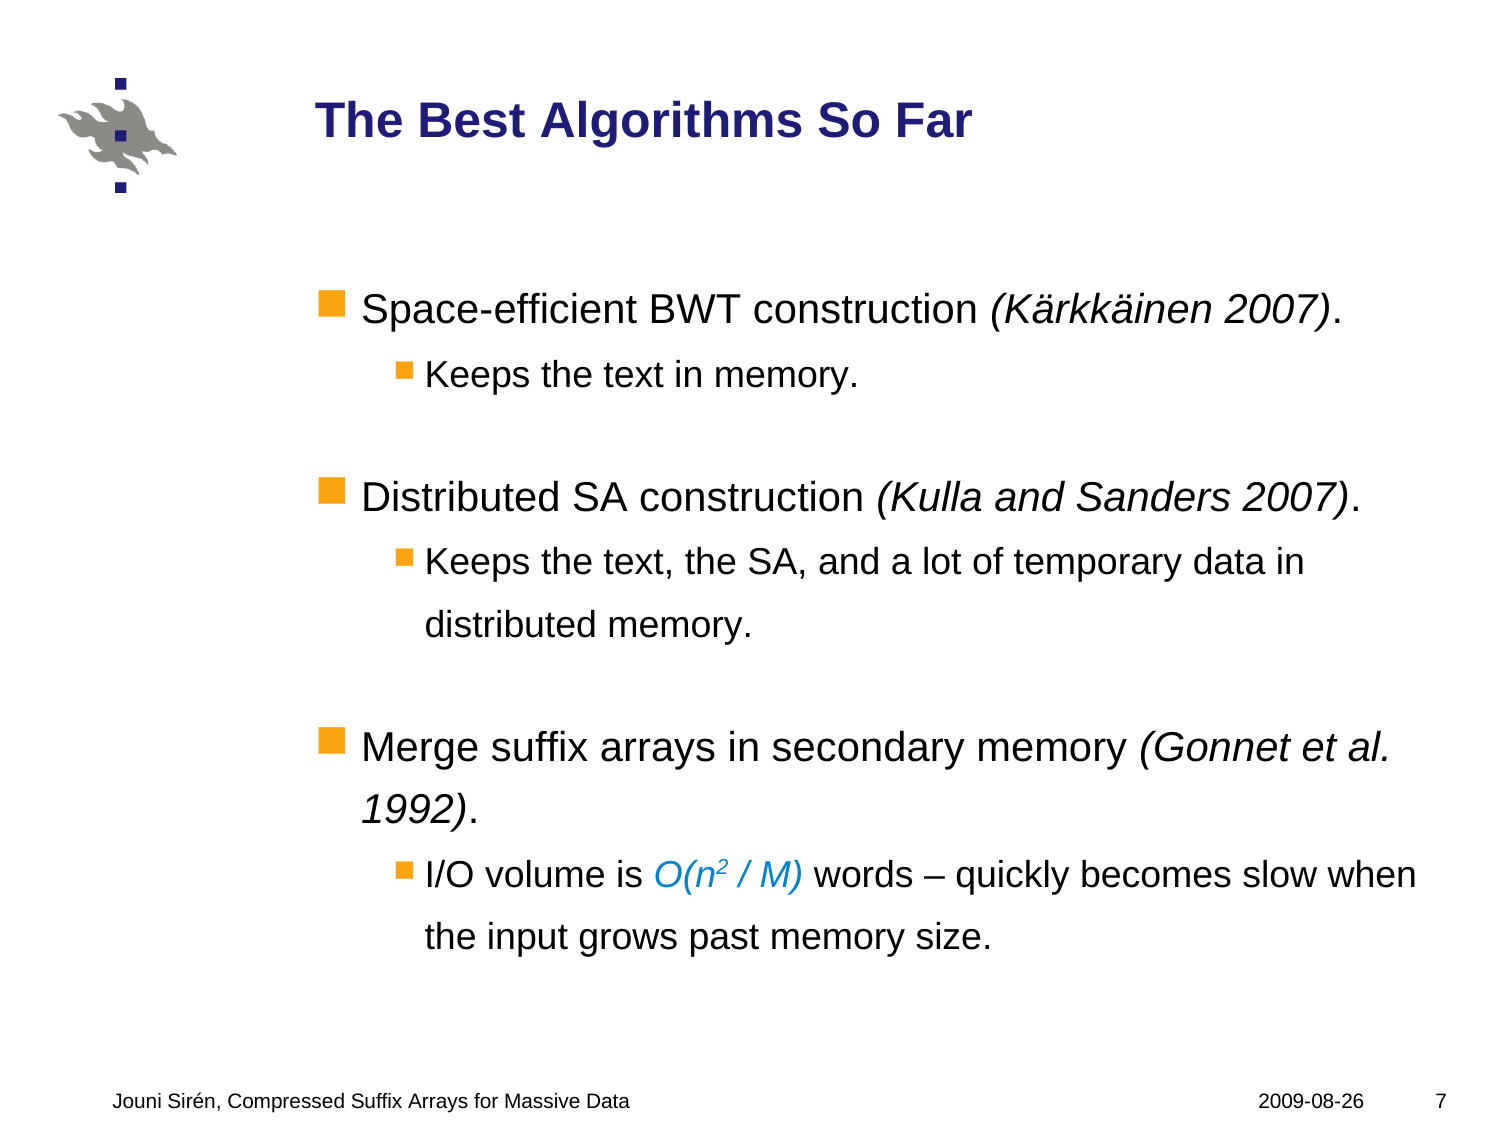

# The Best Algorithms So Far
Space-efficient BWT construction (Kärkkäinen 2007).
Keeps the text in memory.
Distributed SA construction (Kulla and Sanders 2007).
Keeps the text, the SA, and a lot of temporary data in distributed memory.
Merge suffix arrays in secondary memory (Gonnet et al. 1992).
I/O volume is O(n2 / M) words – quickly becomes slow when the input grows past memory size.
Jouni Sirén, Compressed Suffix Arrays for Massive Data
2009-08-26
7